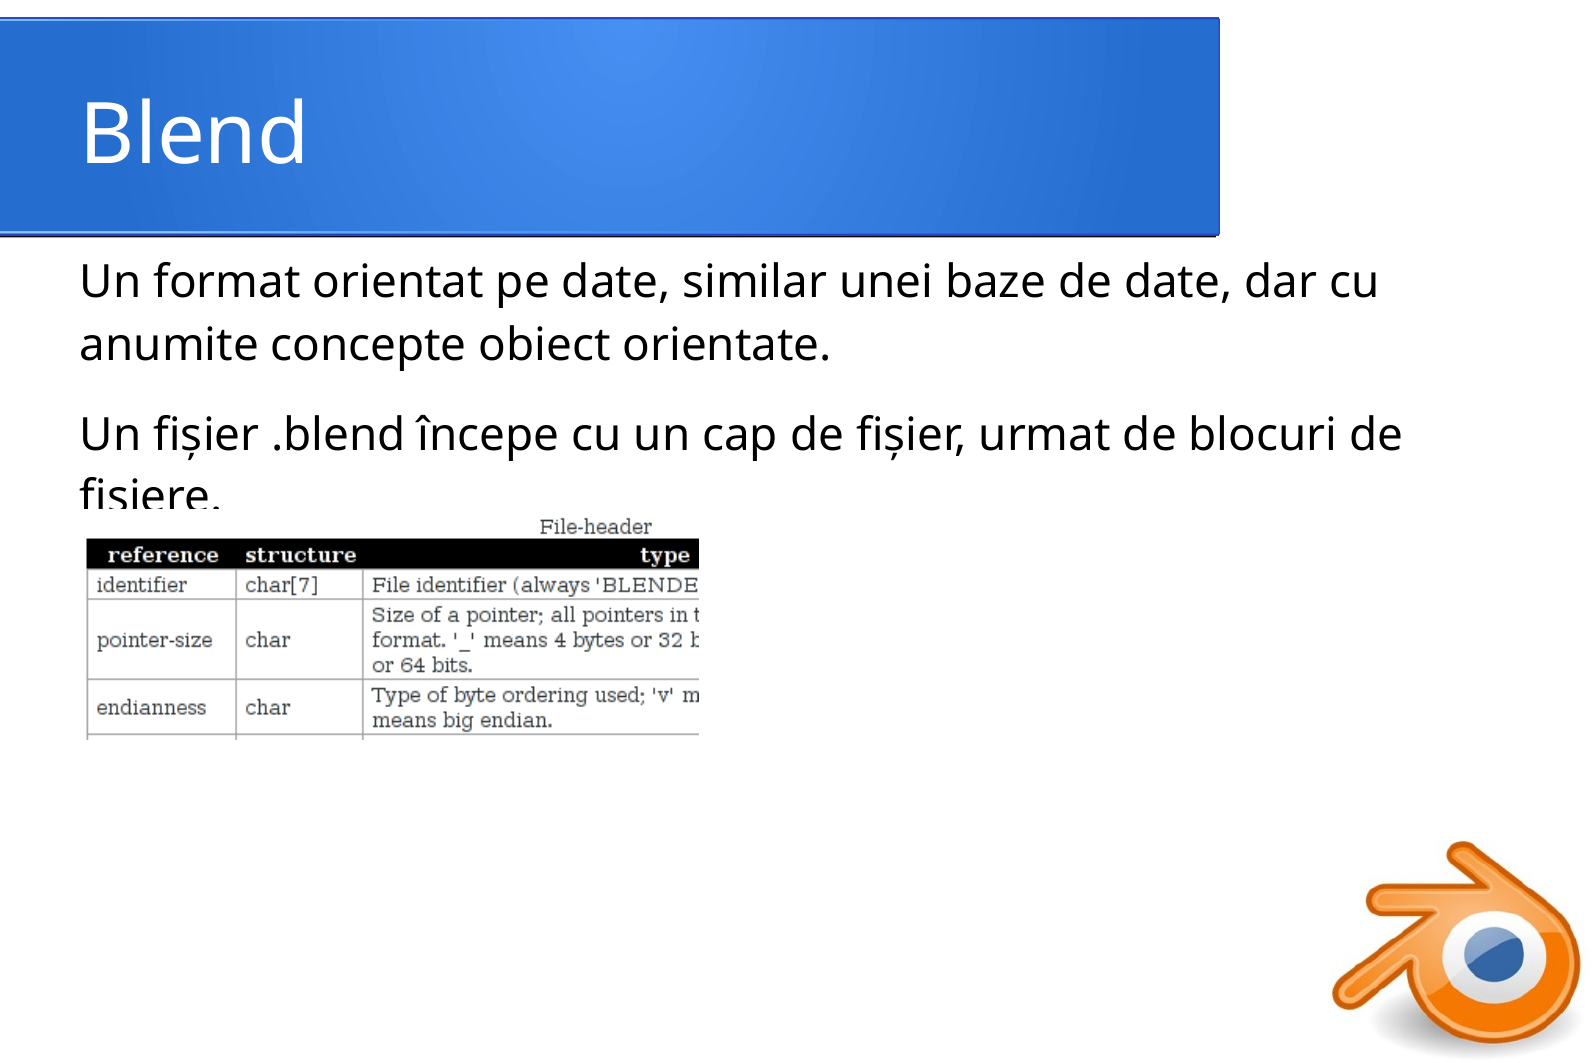

# Blend
Un format orientat pe date, similar unei baze de date, dar cu anumite concepte obiect orientate.
Un fișier .blend începe cu un cap de fișier, urmat de blocuri de fișiere.